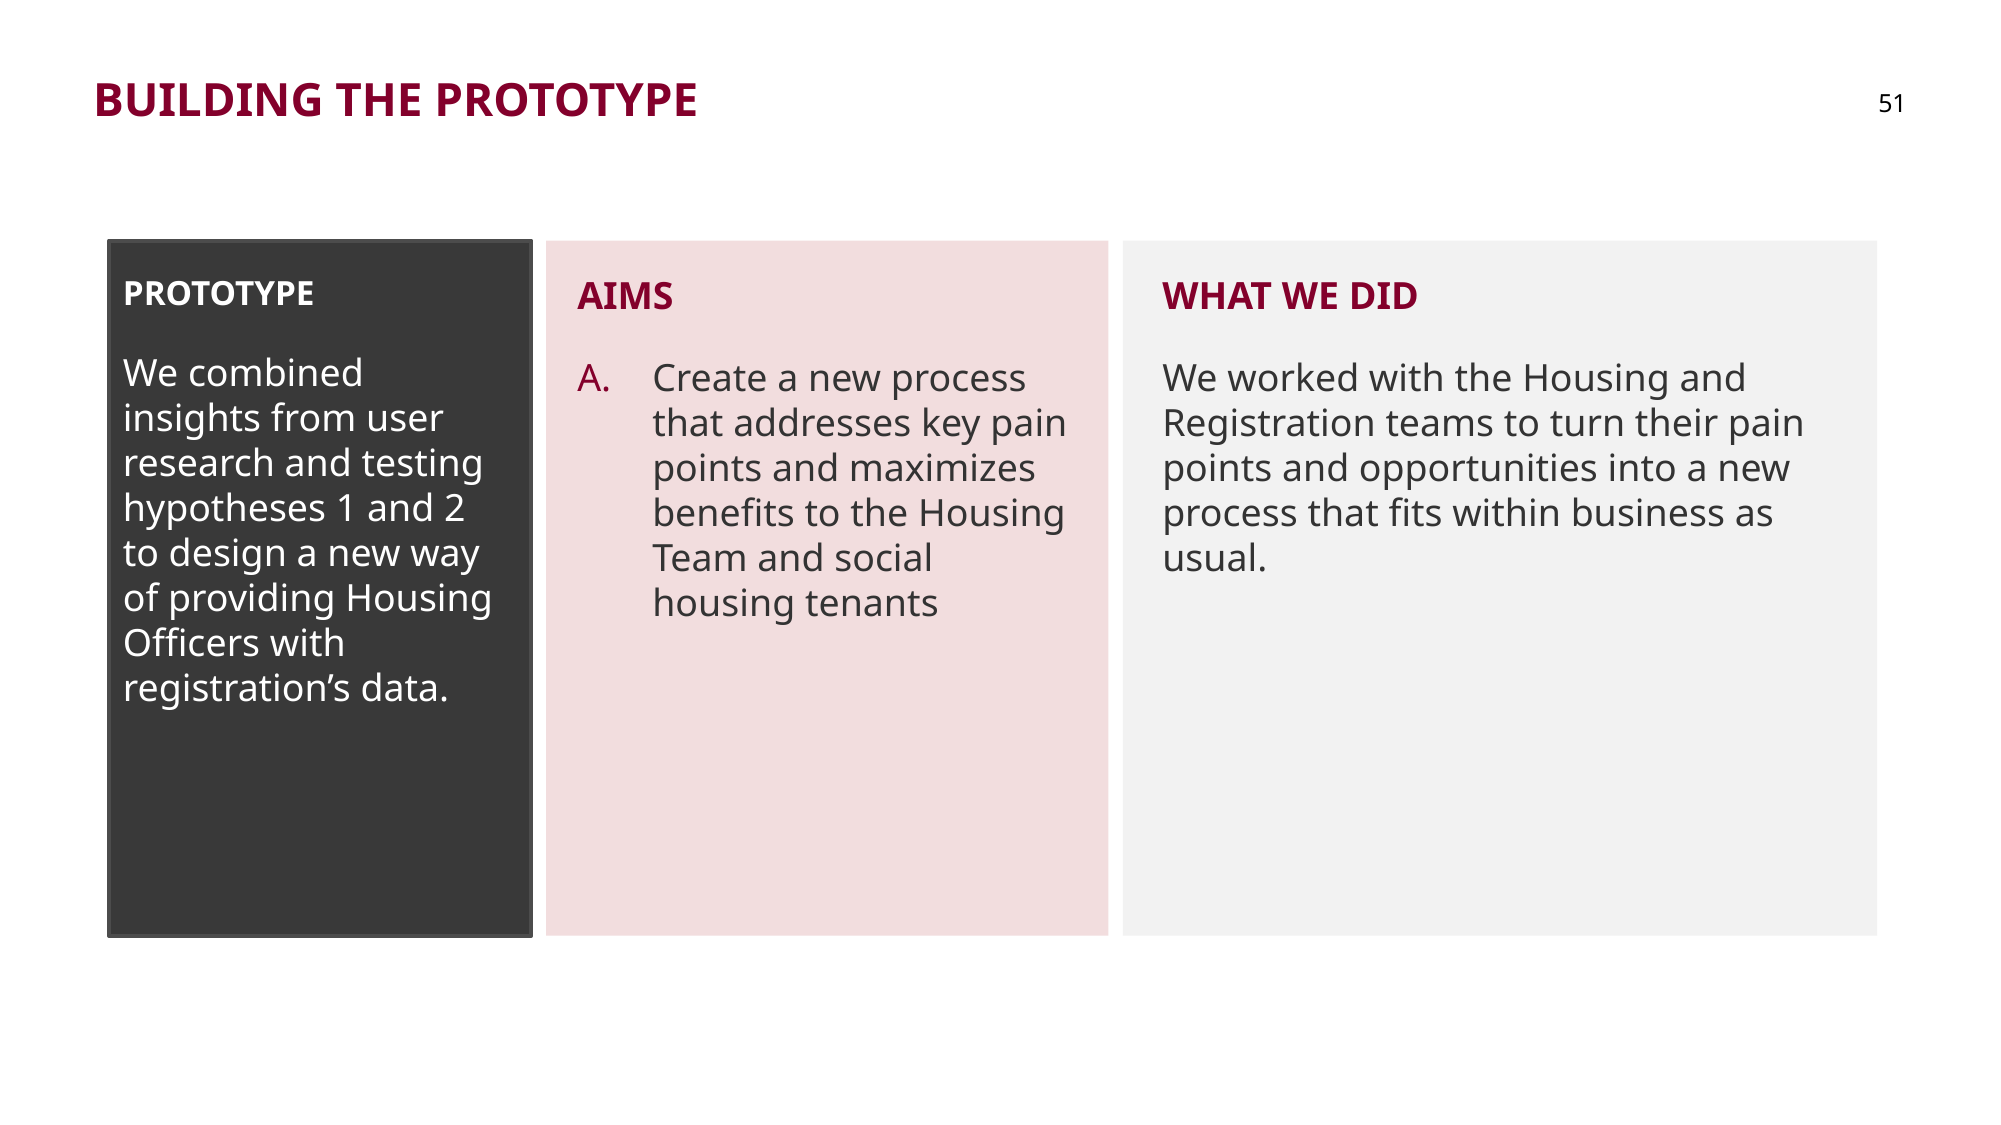

# BUILDING THE PROTOTYPE
PROTOTYPE
We combined insights from user research and testing hypotheses 1 and 2 to design a new way of providing Housing Officers with registration’s data.
AIMS
Create a new process that addresses key pain points and maximizes benefits to the Housing Team and social housing tenants
WHAT WE DID
We worked with the Housing and Registration teams to turn their pain points and opportunities into a new process that fits within business as usual.